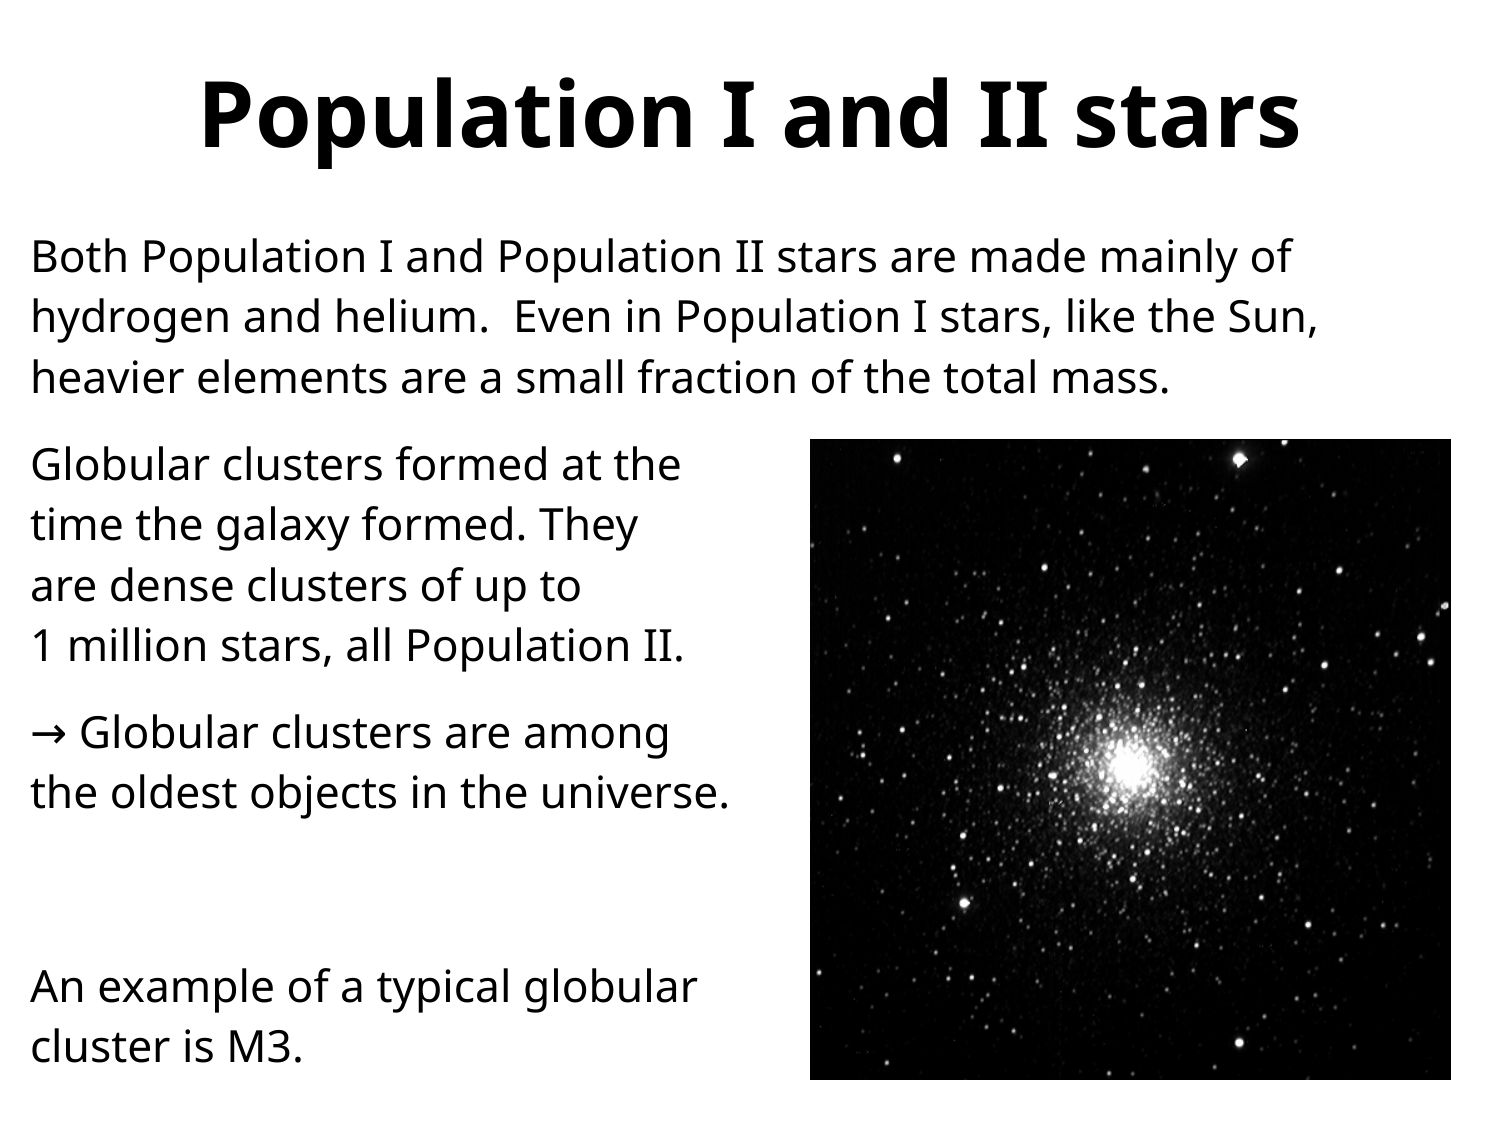

# Population I and II stars
Both Population I and Population II stars are made mainly of hydrogen and helium. Even in Population I stars, like the Sun, heavier elements are a small fraction of the total mass.
Globular clusters formed at the
time the galaxy formed. They
are dense clusters of up to
1 million stars, all Population II.
→ Globular clusters are among
the oldest objects in the universe.
An example of a typical globular cluster is M3.